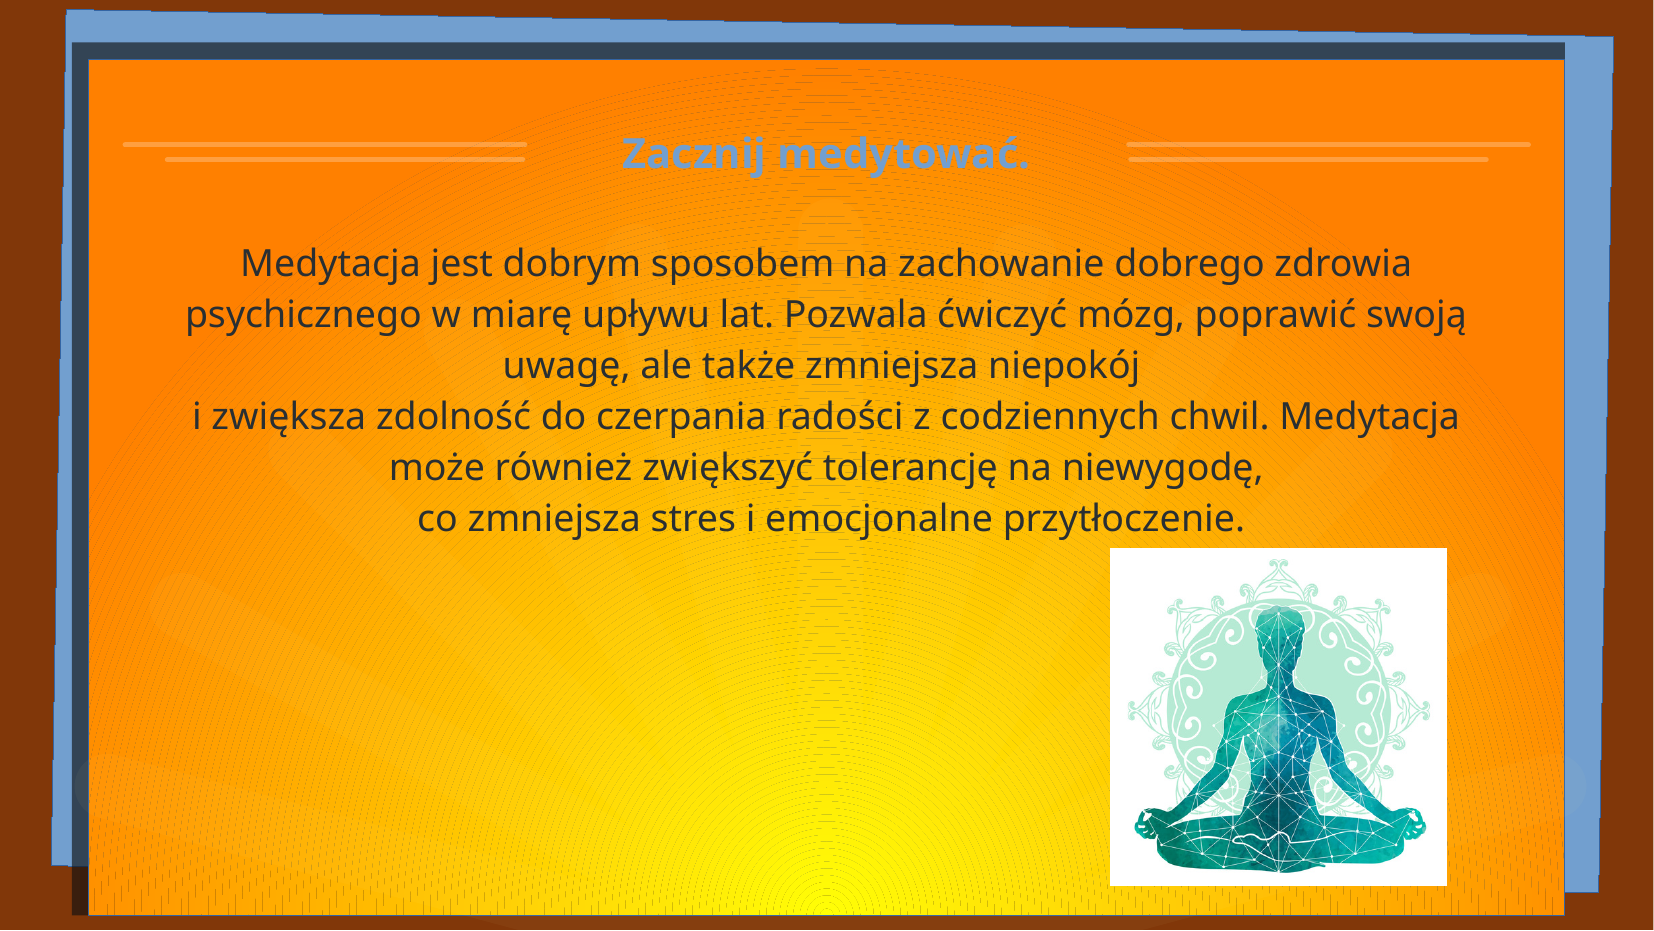

# Zacznij medytować.
Medytacja jest dobrym sposobem na zachowanie dobrego zdrowia psychicznego w miarę upływu lat. Pozwala ćwiczyć mózg, poprawić swoją uwagę, ale także zmniejsza niepokój
i zwiększa zdolność do czerpania radości z codziennych chwil. Medytacja może również zwiększyć tolerancję na niewygodę,
 co zmniejsza stres i emocjonalne przytłoczenie.